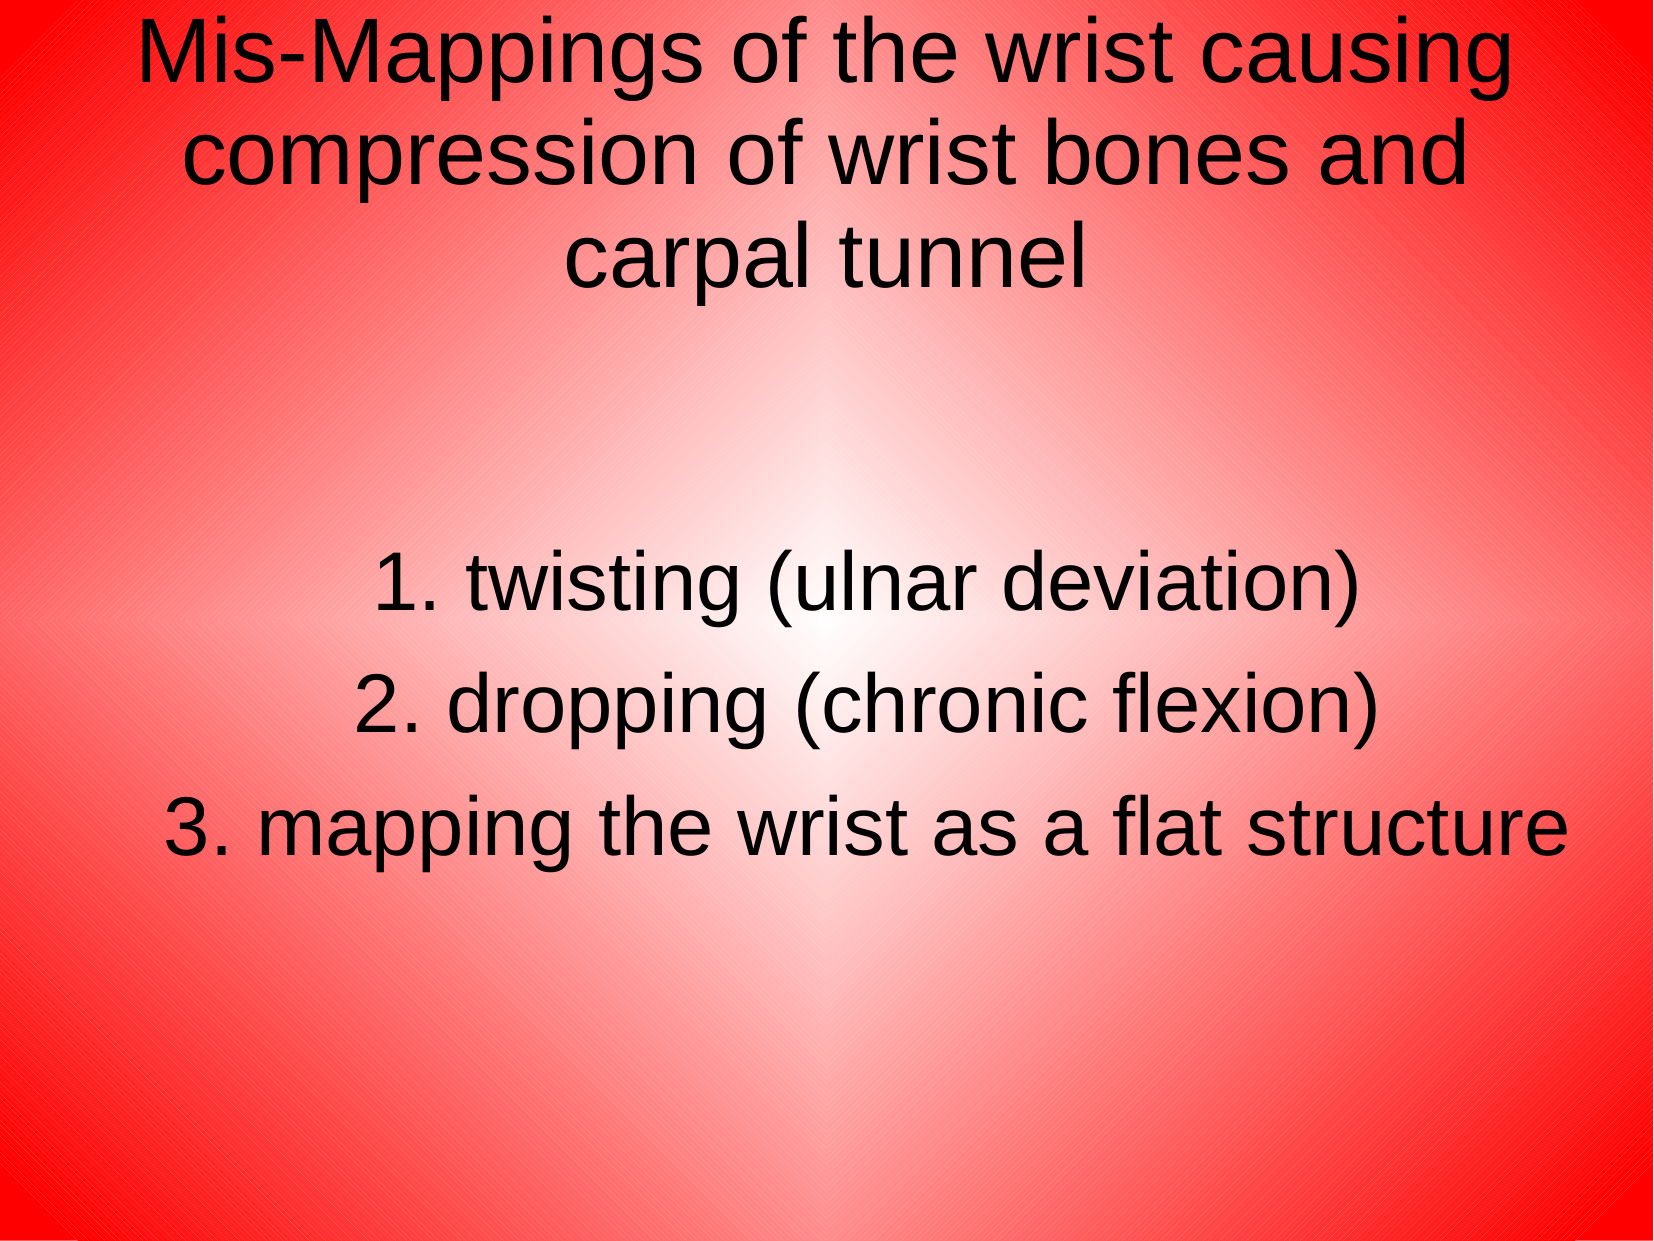

# Mis-Mappings of the wrist causing compression of wrist bones and carpal tunnel
1. twisting (ulnar deviation)
2. dropping (chronic flexion)
3. mapping the wrist as a flat structure